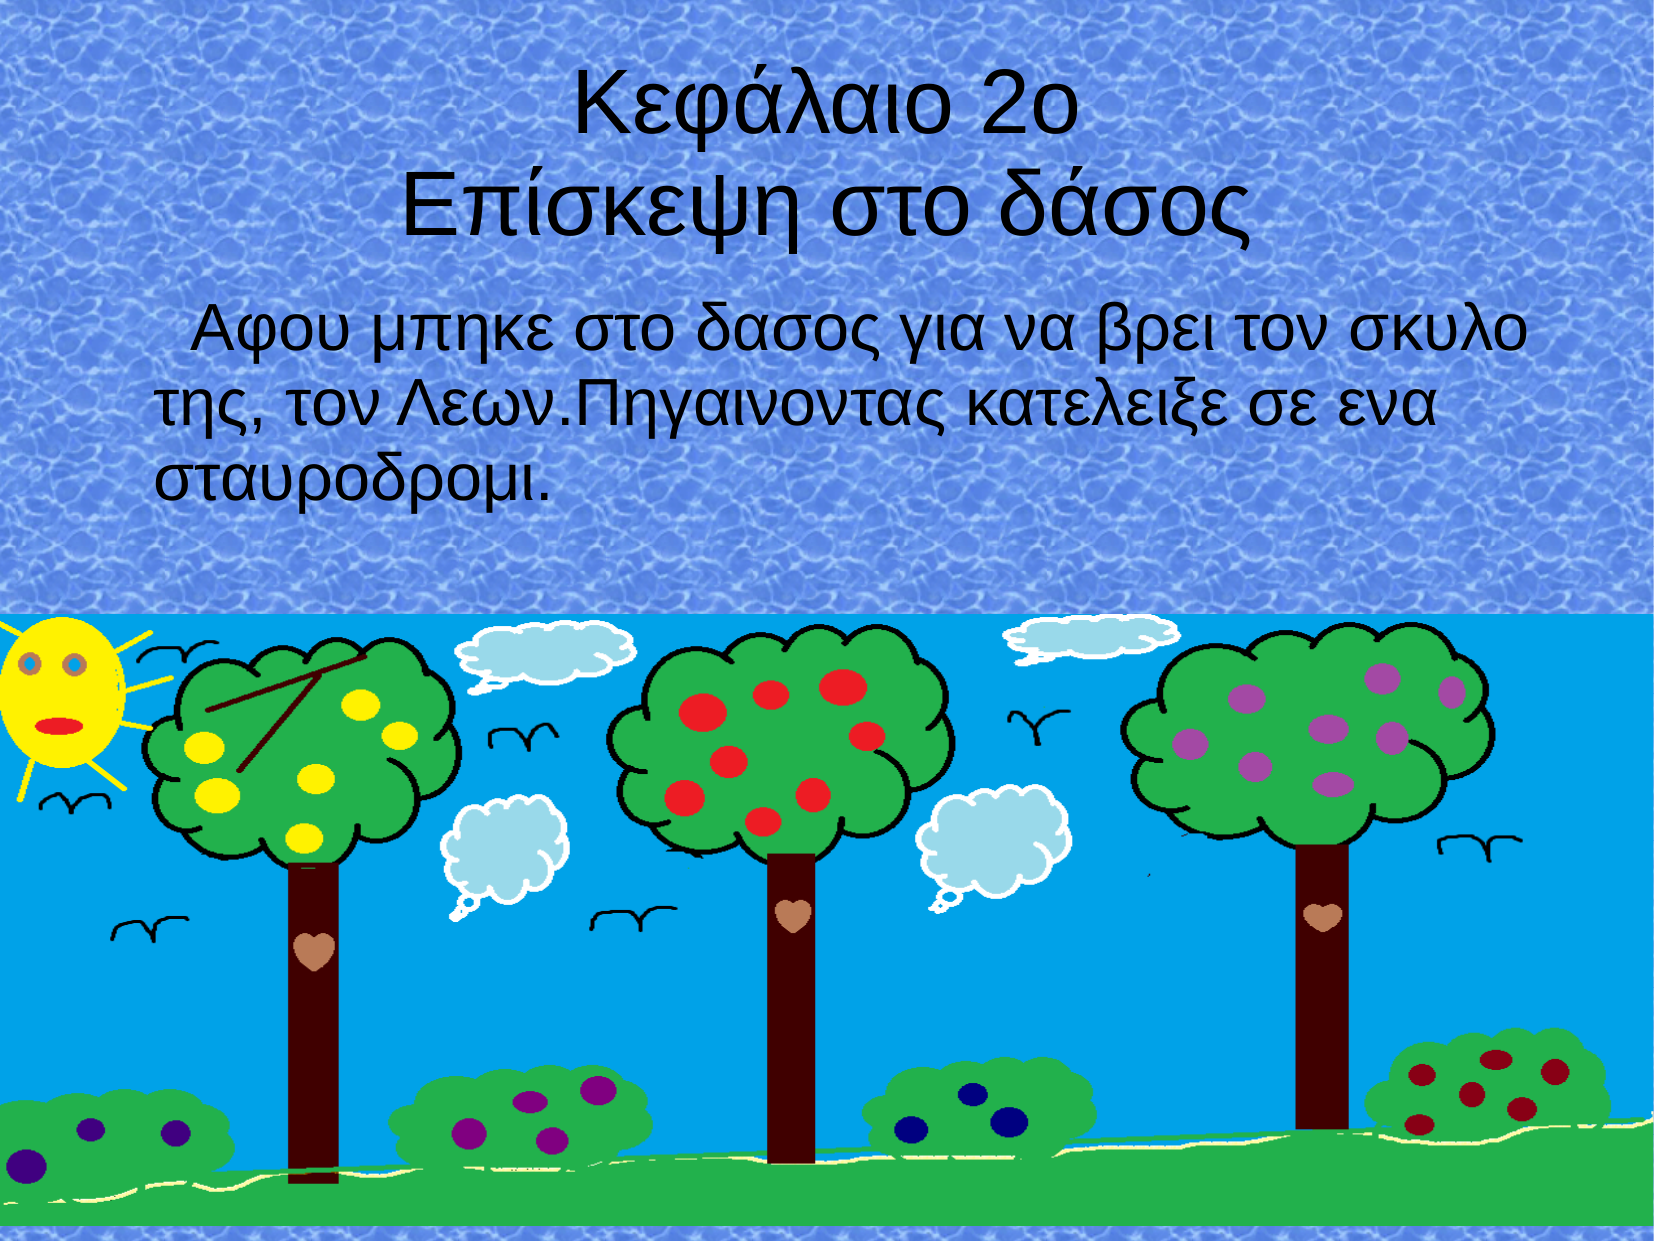

# Κεφάλαιο 2ο Επίσκεψη στο δάσος
 Αφου μπηκε στο δασος για να βρει τον σκυλο της, τον Λεων.Πηγαινοντας κατελειξε σε ενα σταυροδρομι.